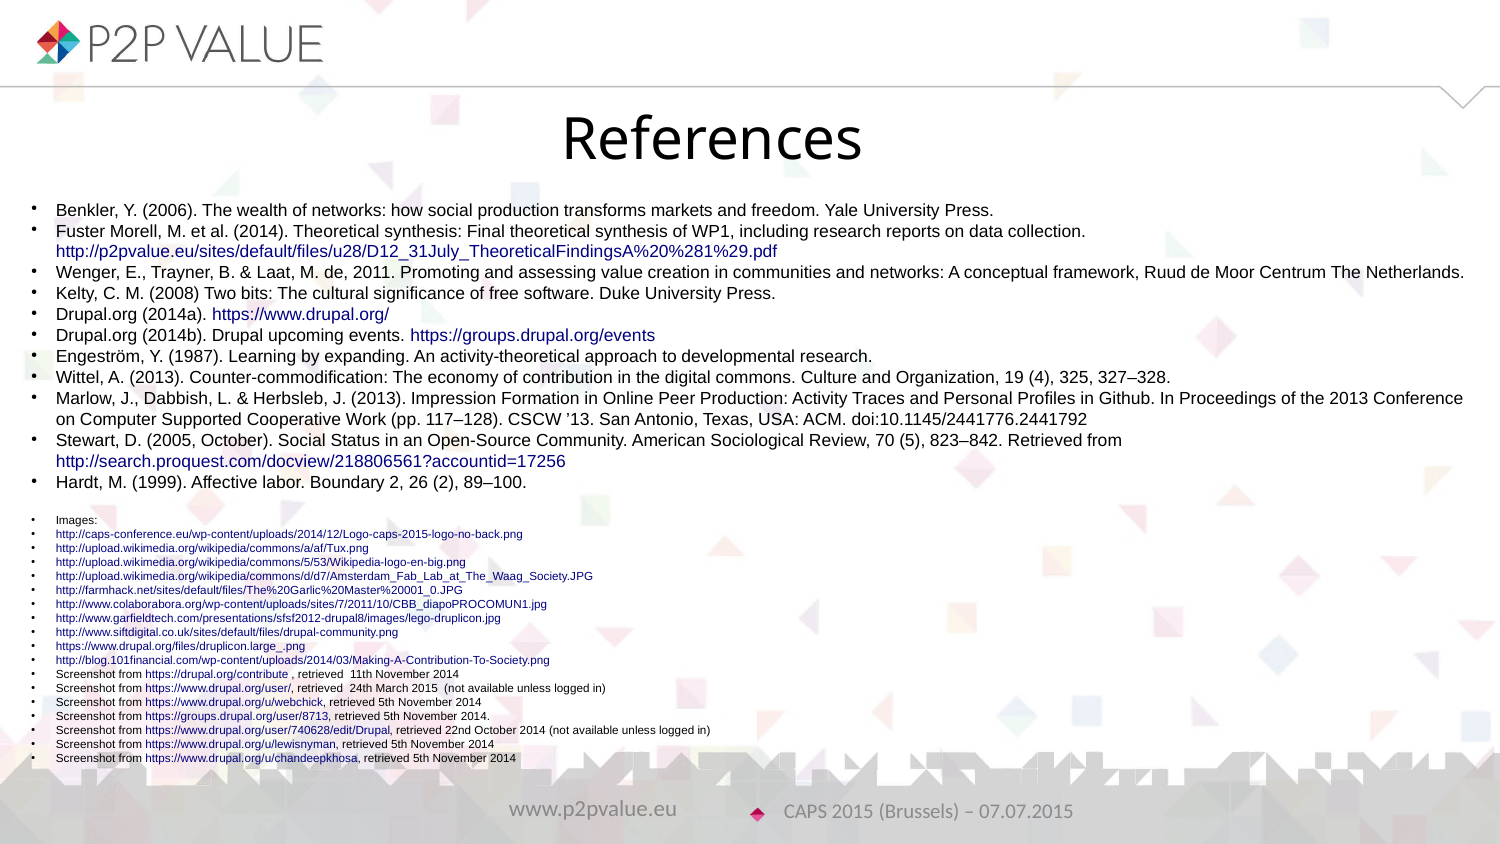

# References
Benkler, Y. (2006). The wealth of networks: how social production transforms markets and freedom. Yale University Press.
Fuster Morell, M. et al. (2014). Theoretical synthesis: Final theoretical synthesis of WP1, including research reports on data collection. http://p2pvalue.eu/sites/default/files/u28/D12_31July_TheoreticalFindingsA%20%281%29.pdf
Wenger, E., Trayner, B. & Laat, M. de, 2011. Promoting and assessing value creation in communities and networks: A conceptual framework, Ruud de Moor Centrum The Netherlands.
Kelty, C. M. (2008) Two bits: The cultural significance of free software. Duke University Press.
Drupal.org (2014a). https://www.drupal.org/
Drupal.org (2014b). Drupal upcoming events. https://groups.drupal.org/events
Engeström, Y. (1987). Learning by expanding. An activity-theoretical approach to developmental research.
Wittel, A. (2013). Counter-commodification: The economy of contribution in the digital commons. Culture and Organization, 19 (4), 325, 327–328.
Marlow, J., Dabbish, L. & Herbsleb, J. (2013). Impression Formation in Online Peer Production: Activity Traces and Personal Profiles in Github. In Proceedings of the 2013 Conference on Computer Supported Cooperative Work (pp. 117–128). CSCW ’13. San Antonio, Texas, USA: ACM. doi:10.1145/2441776.2441792
Stewart, D. (2005, October). Social Status in an Open-Source Community. American Sociological Review, 70 (5), 823–842. Retrieved from http://search.proquest.com/docview/218806561?accountid=17256
Hardt, M. (1999). Affective labor. Boundary 2, 26 (2), 89–100.
Images:
http://caps-conference.eu/wp-content/uploads/2014/12/Logo-caps-2015-logo-no-back.png
http://upload.wikimedia.org/wikipedia/commons/a/af/Tux.png
http://upload.wikimedia.org/wikipedia/commons/5/53/Wikipedia-logo-en-big.png
http://upload.wikimedia.org/wikipedia/commons/d/d7/Amsterdam_Fab_Lab_at_The_Waag_Society.JPG
http://farmhack.net/sites/default/files/The%20Garlic%20Master%20001_0.JPG
http://www.colaborabora.org/wp-content/uploads/sites/7/2011/10/CBB_diapoPROCOMUN1.jpg
http://www.garfieldtech.com/presentations/sfsf2012-drupal8/images/lego-druplicon.jpg
http://www.siftdigital.co.uk/sites/default/files/drupal-community.png
https://www.drupal.org/files/druplicon.large_.png
http://blog.101financial.com/wp-content/uploads/2014/03/Making-A-Contribution-To-Society.png
Screenshot from https://drupal.org/contribute , retrieved 11th November 2014
Screenshot from https://www.drupal.org/user/, retrieved 24th March 2015 (not available unless logged in)
Screenshot from https://www.drupal.org/u/webchick, retrieved 5th November 2014
Screenshot from https://groups.drupal.org/user/8713, retrieved 5th November 2014.
Screenshot from https://www.drupal.org/user/740628/edit/Drupal, retrieved 22nd October 2014 (not available unless logged in)
Screenshot from https://www.drupal.org/u/lewisnyman, retrieved 5th November 2014
Screenshot from https://www.drupal.org/u/chandeepkhosa, retrieved 5th November 2014
www.p2pvalue.eu
CAPS 2015 (Brussels) – 07.07.2015